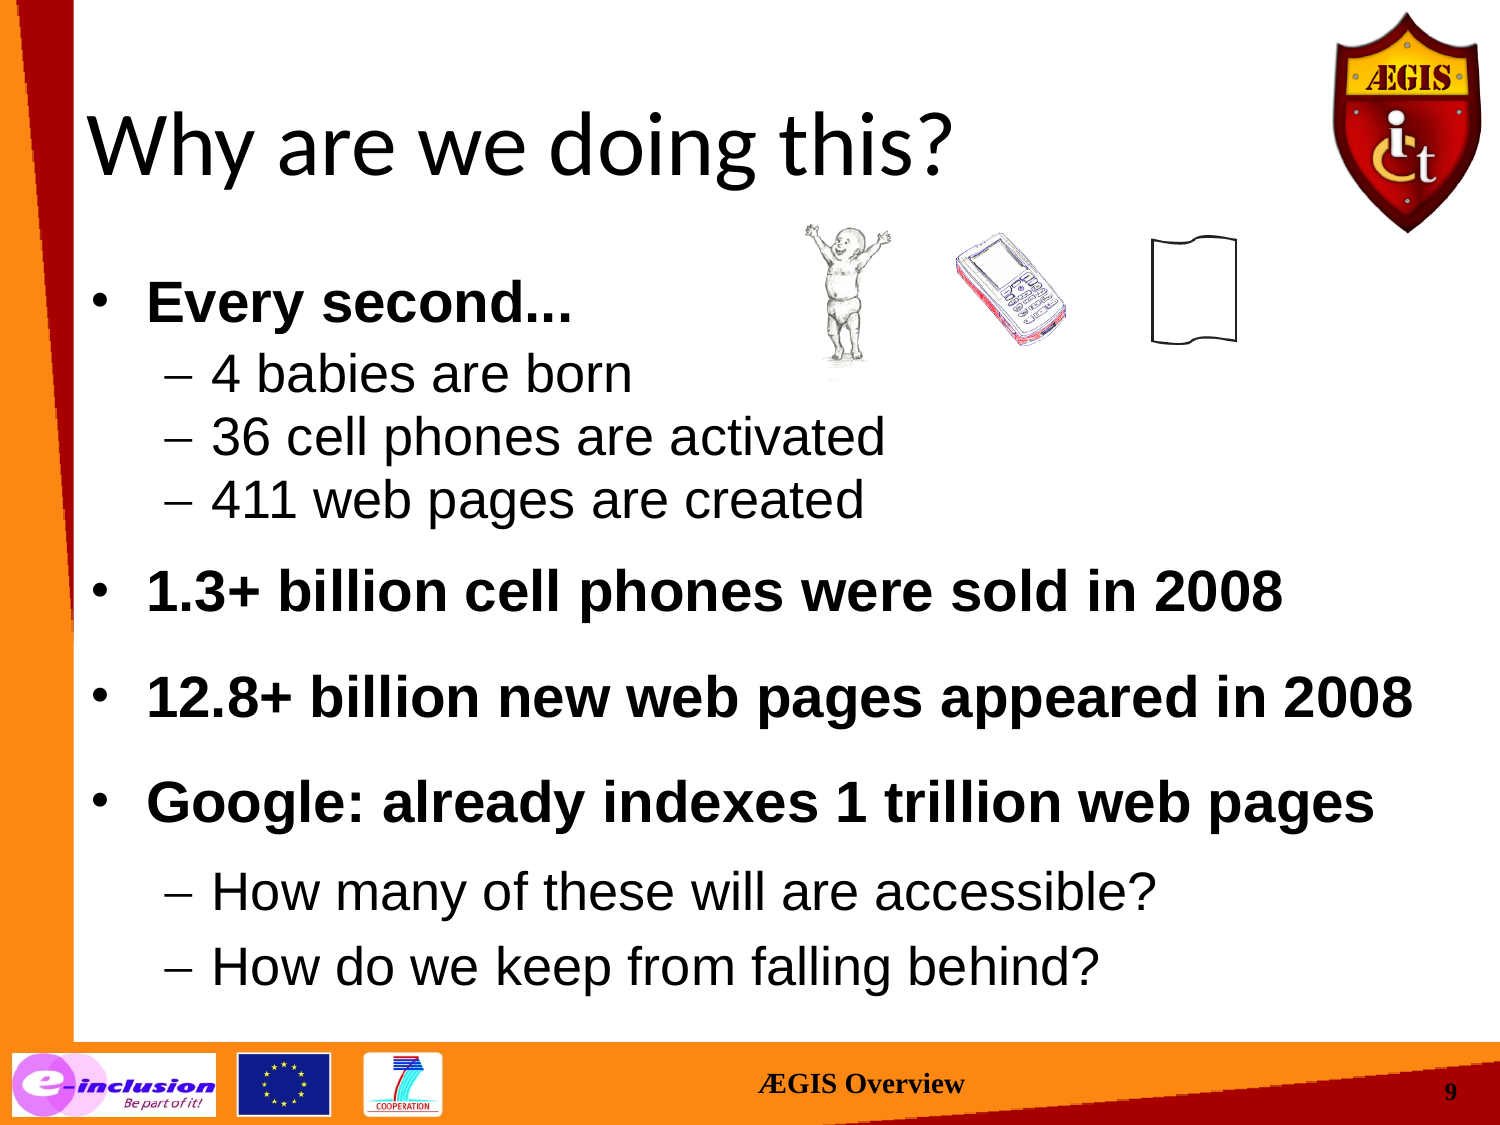

# Why are we doing this?
Every second...
4 babies are born
36 cell phones are activated
411 web pages are created
1.3+ billion cell phones were sold in 2008
12.8+ billion new web pages appeared in 2008
Google: already indexes 1 trillion web pages
How many of these will are accessible?
How do we keep from falling behind?
9